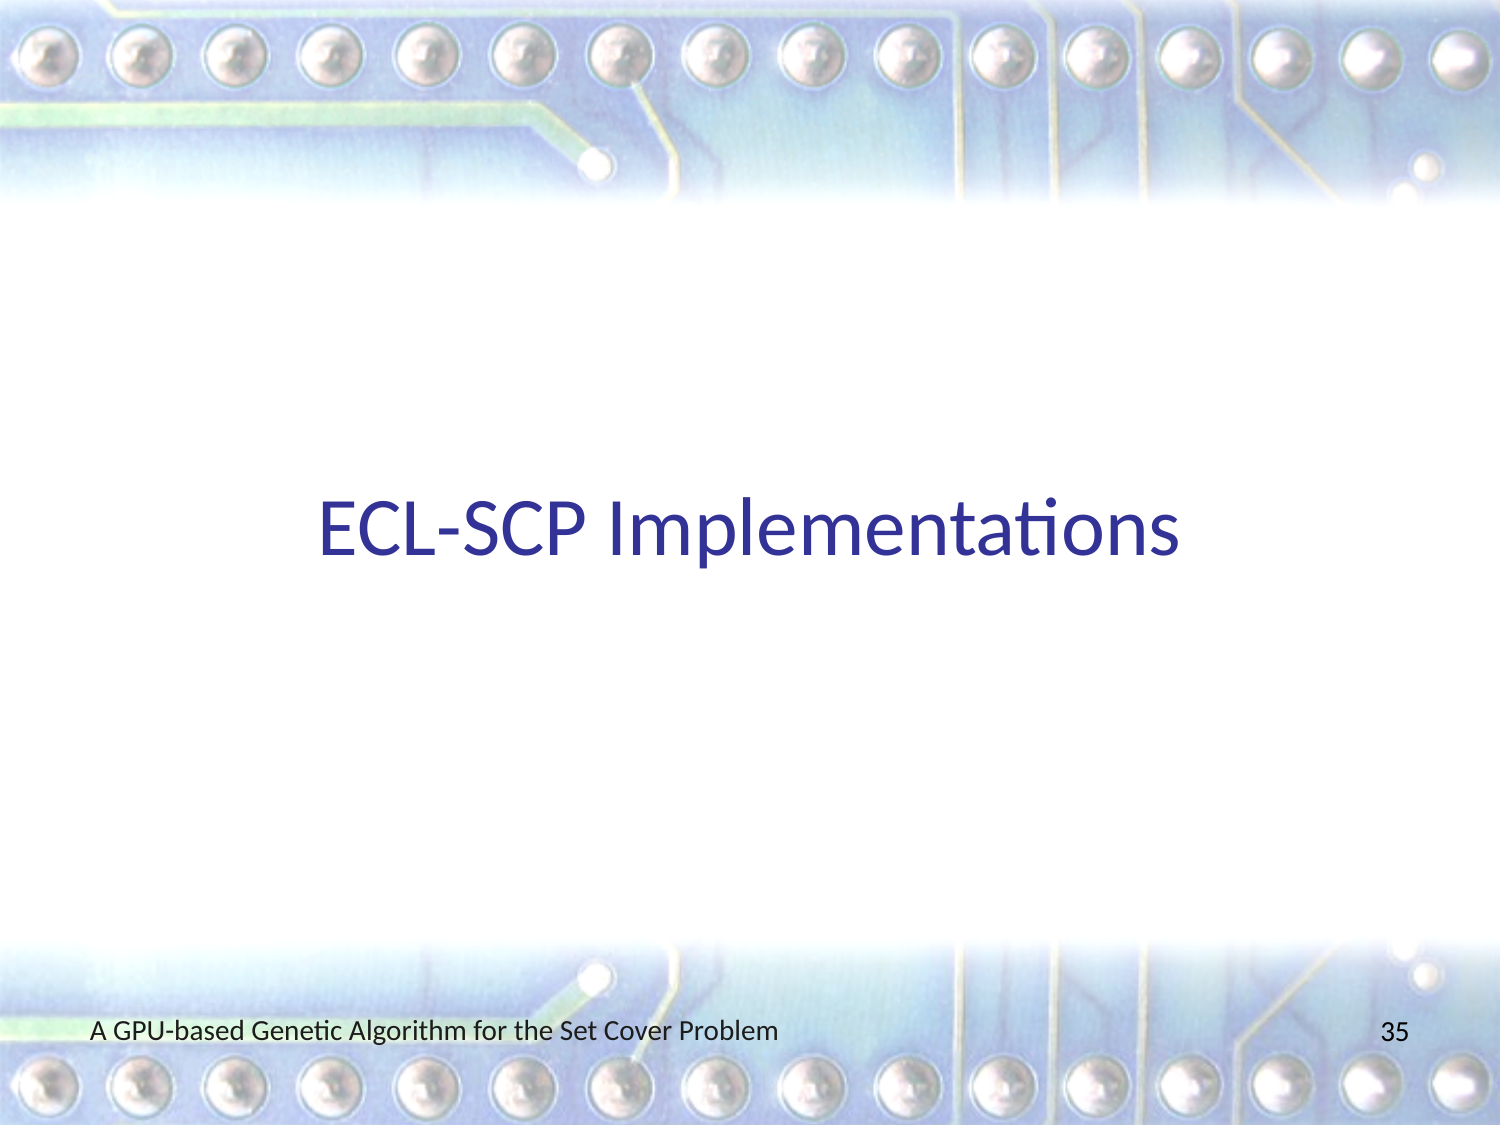

# ECL-SCP Implementations
A GPU-based Genetic Algorithm for the Set Cover Problem
35